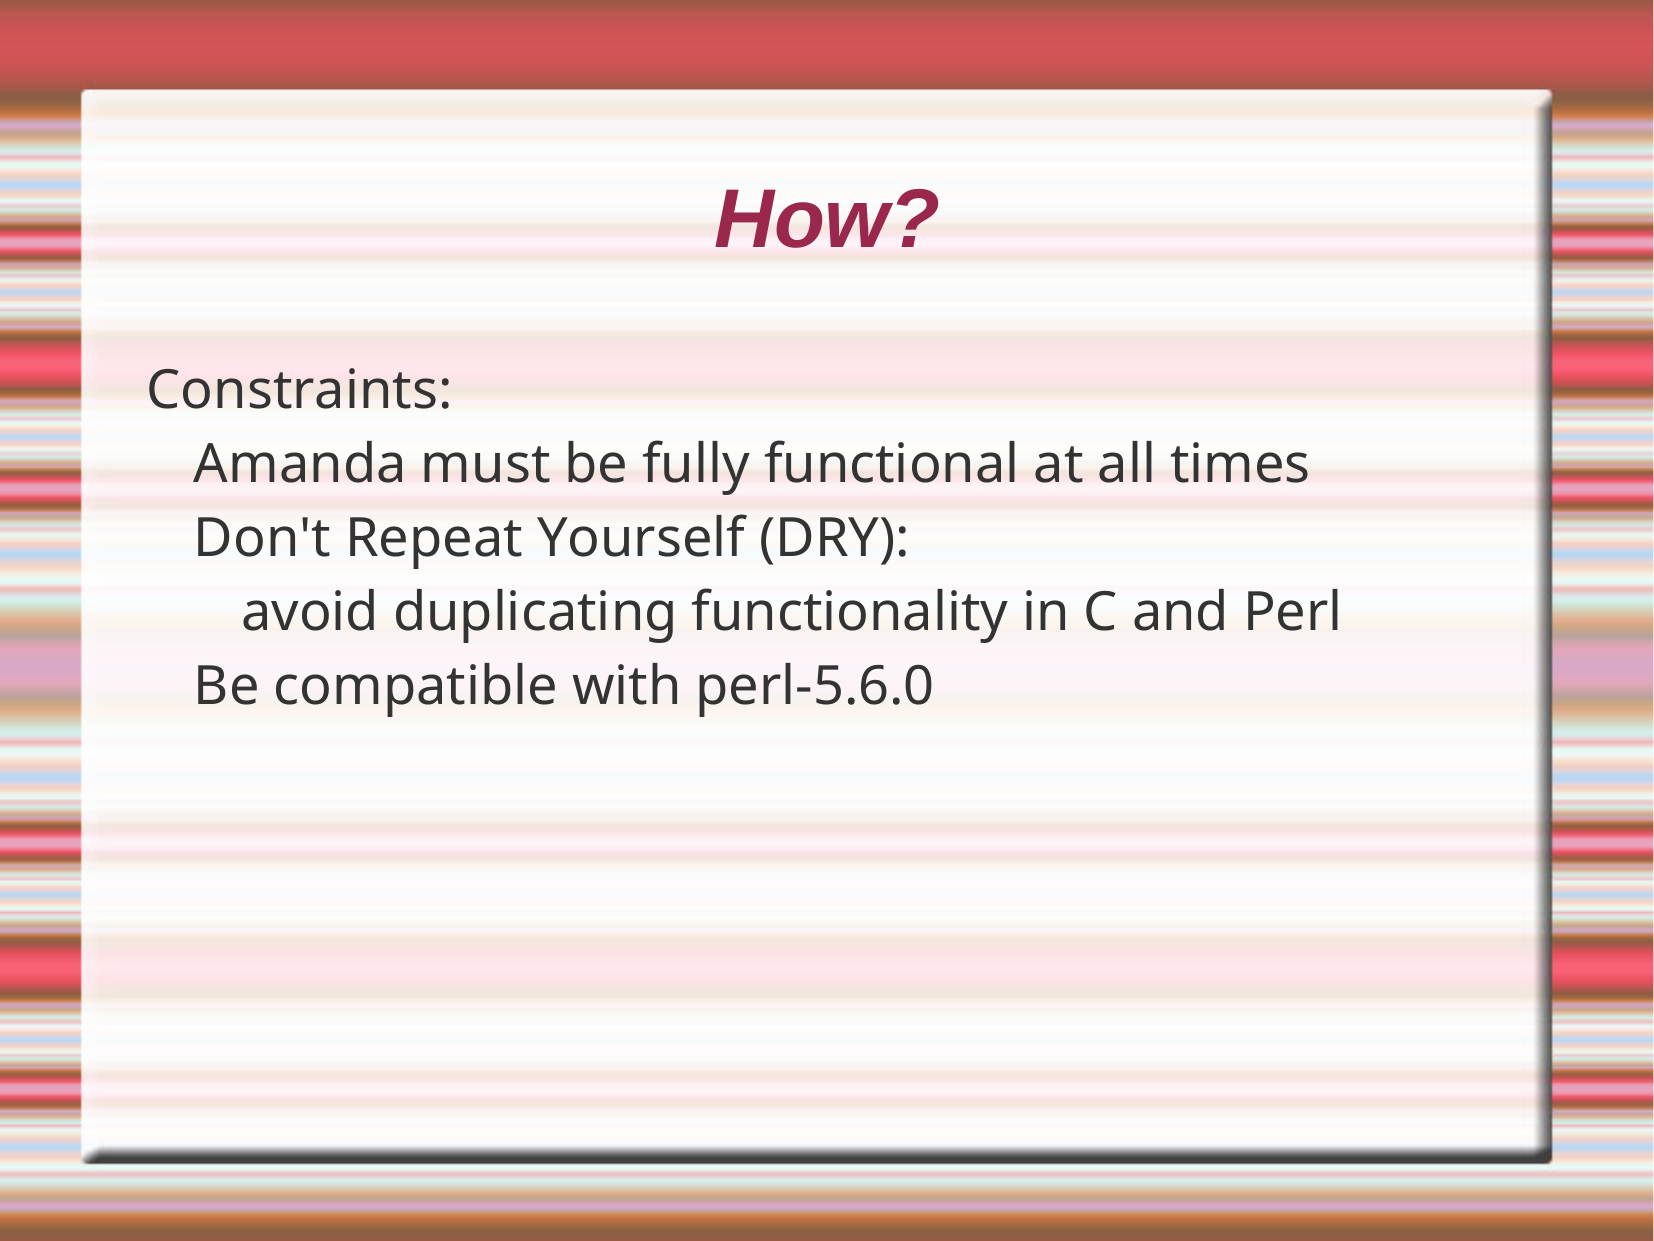

# How?
Constraints:
Amanda must be fully functional at all times
Don't Repeat Yourself (DRY):
avoid duplicating functionality in C and Perl
Be compatible with perl-5.6.0